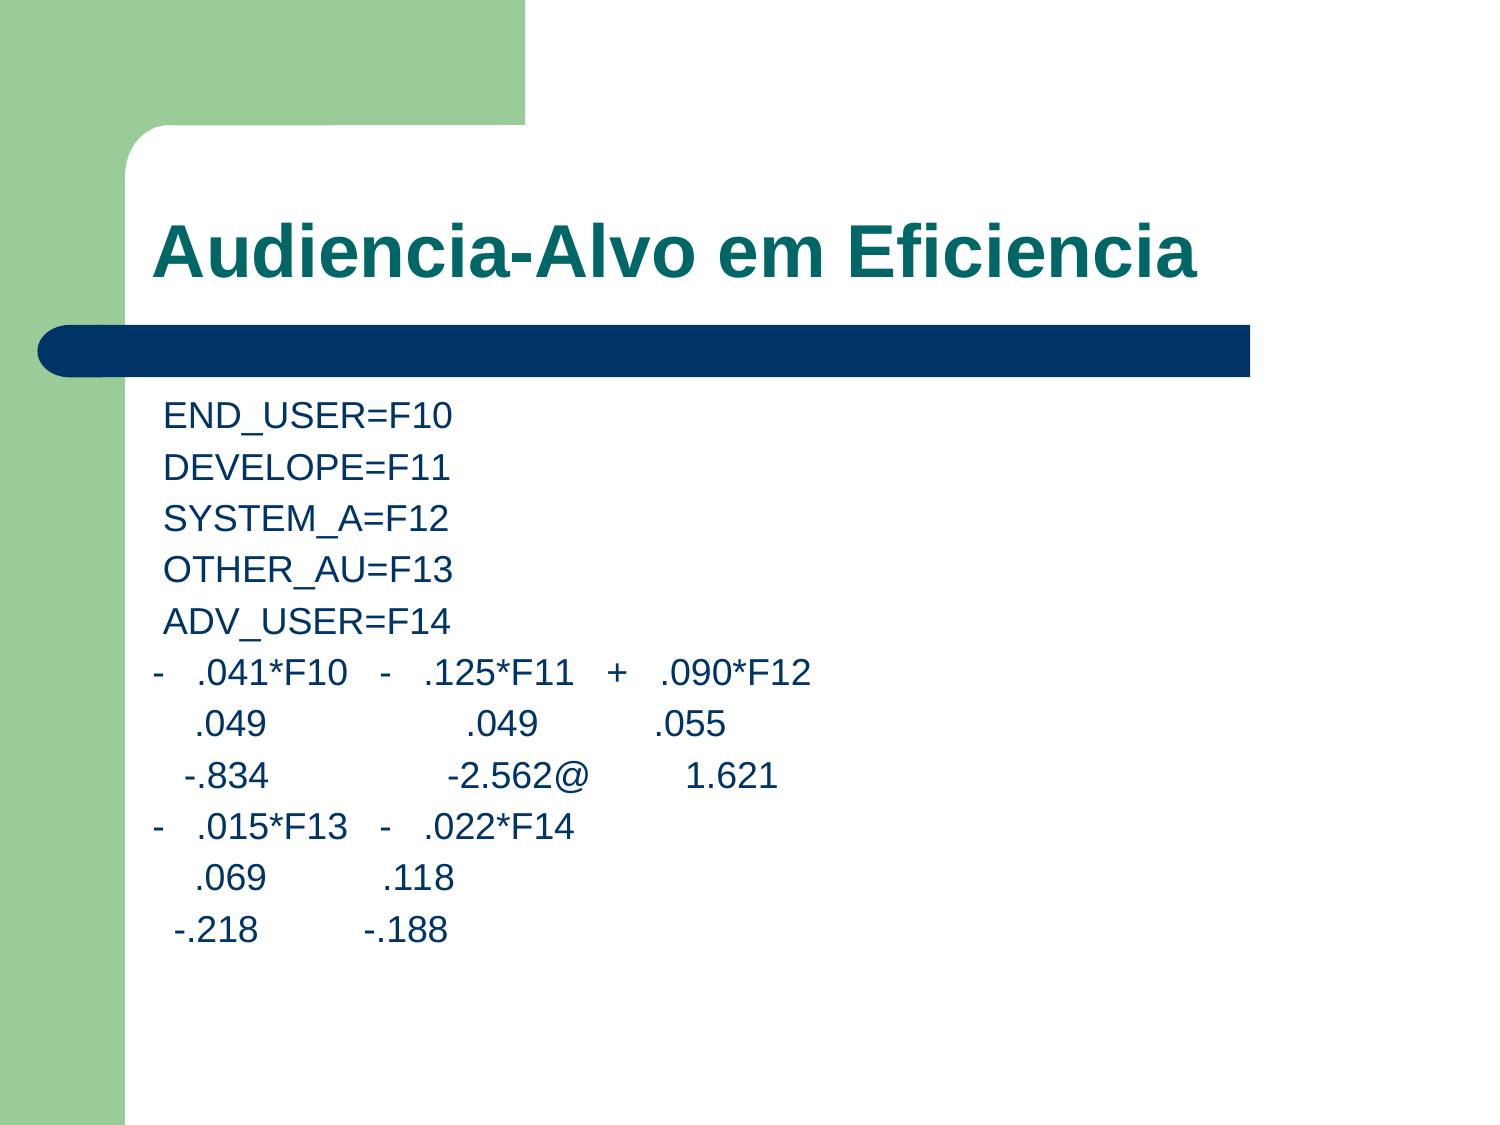

# Audiencia-Alvo em Eficiencia
 END_USER=F10
 DEVELOPE=F11
 SYSTEM_A=F12
 OTHER_AU=F13
 ADV_USER=F14
- .041*F10 - .125*F11 + .090*F12
 .049 .049 .055
 -.834 -2.562@ 1.621
- .015*F13 - .022*F14
 .069 .118
 -.218 -.188